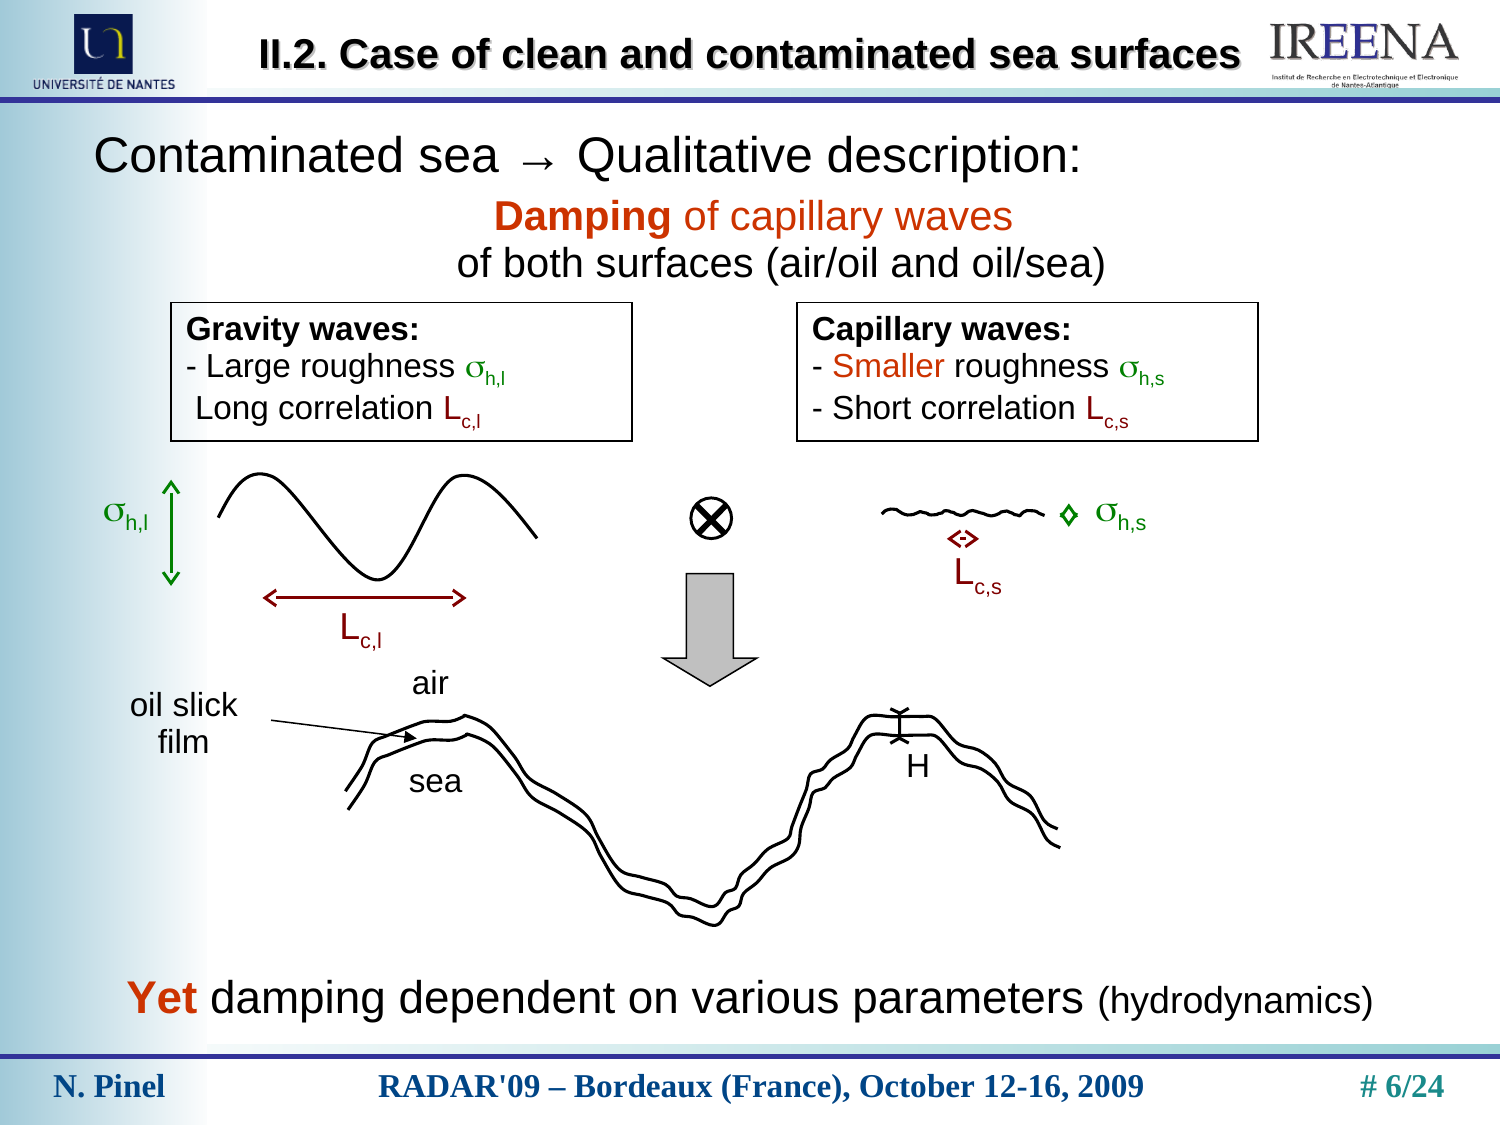

# II.2. Case of clean and contaminated sea surfaces
Contaminated sea → Qualitative description:
Damping of capillary waves
of both surfaces (air/oil and oil/sea)‏
Gravity waves:
- Large roughness h,l
 Long correlation Lc,l
Capillary waves:
- Smaller roughness h,s
- Short correlation Lc,s
h,l
h,s
Lc,s
Lc,l
air
oil slick film
H
sea
Yet damping dependent on various parameters (hydrodynamics)‏